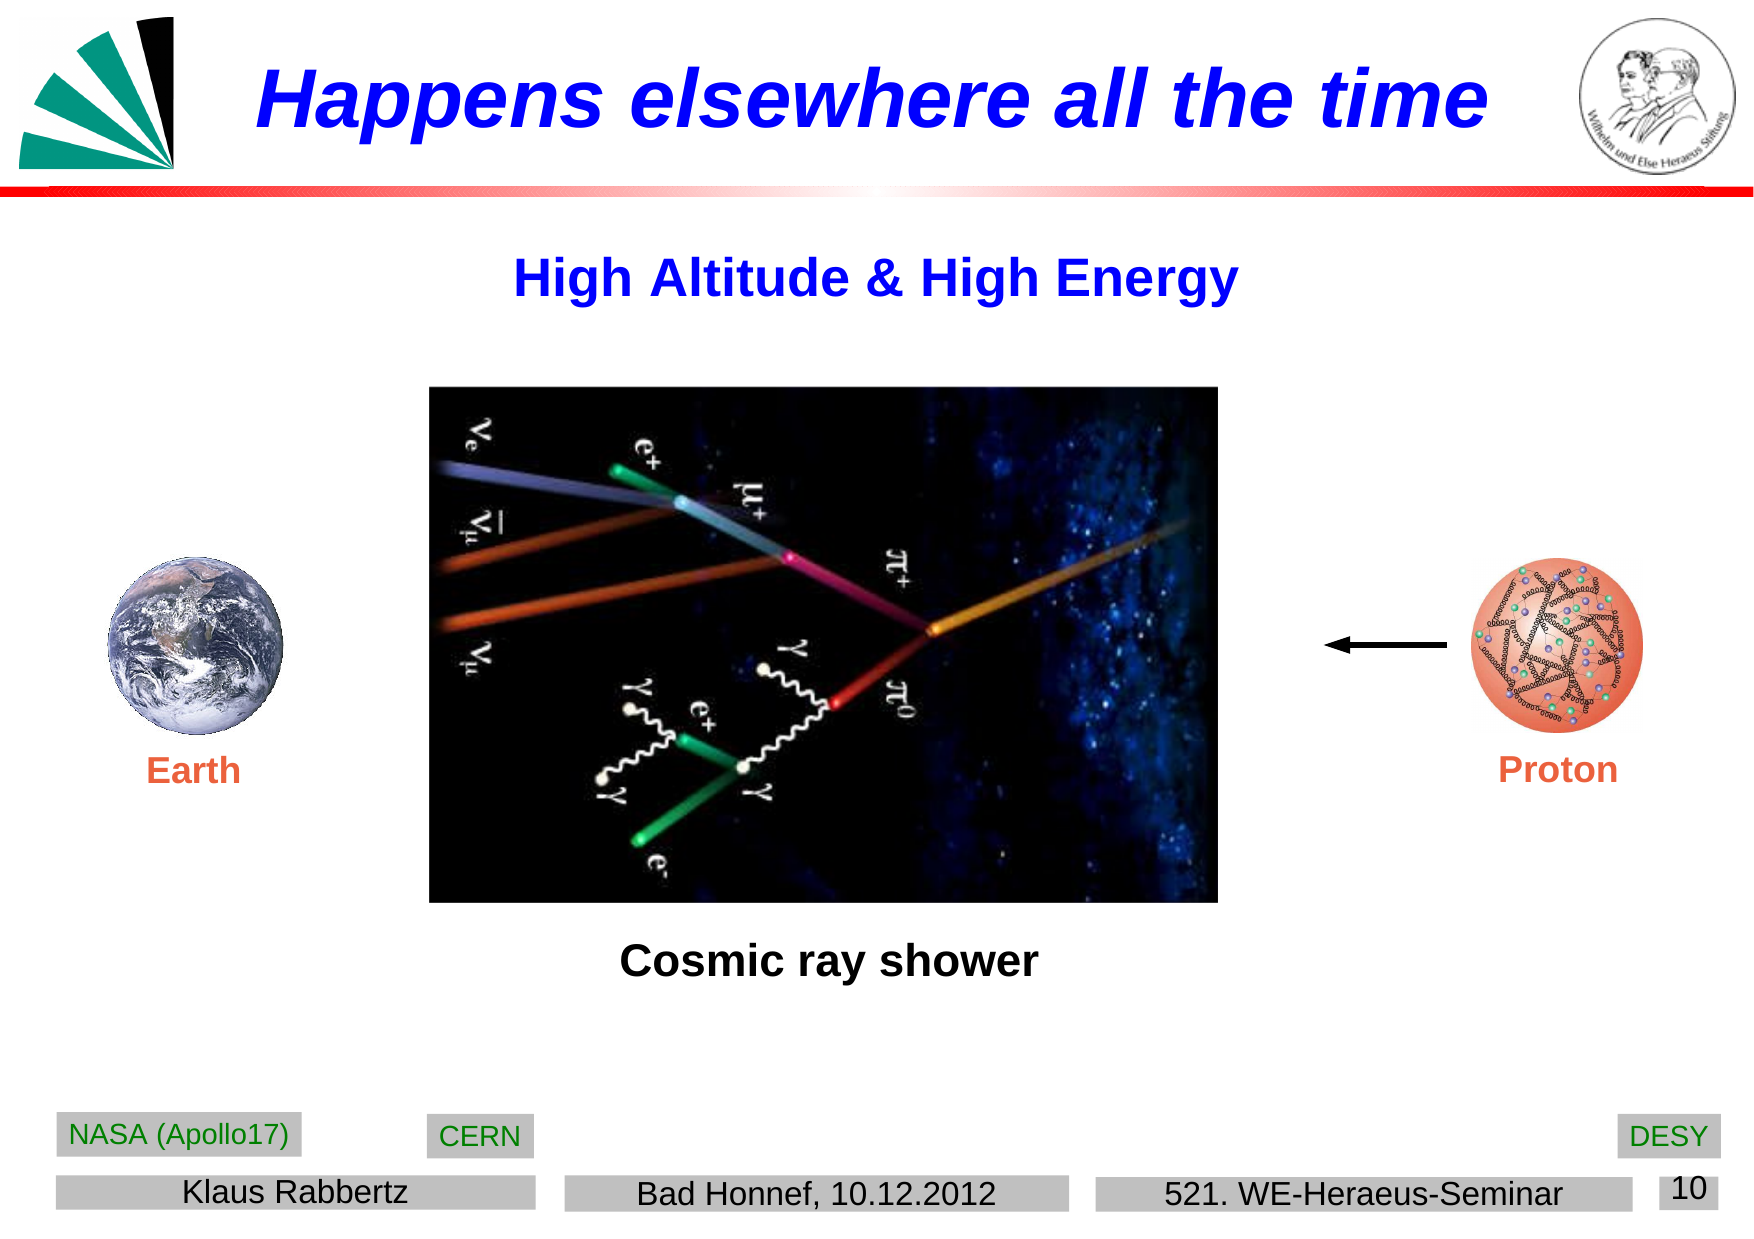

# Happens elsewhere all the time
High Altitude & High Energy
Proton
Earth
Cosmic ray shower
NASA (Apollo17)
CERN
DESY